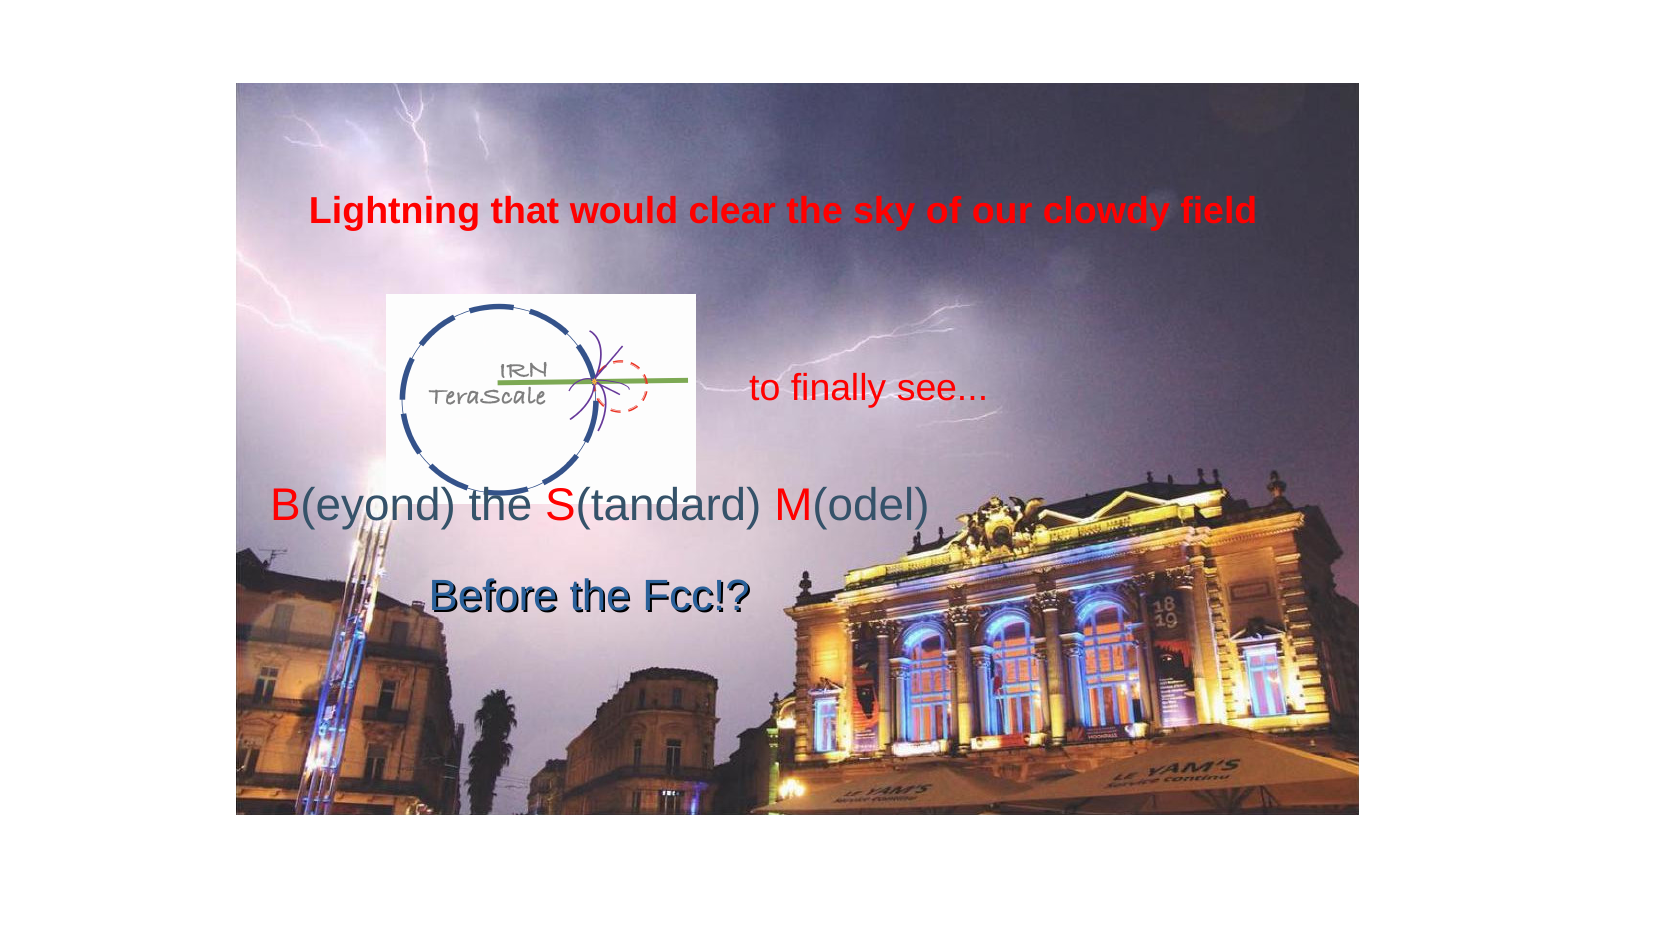

Lightning that would clear the sky of our clowdy field
to finally see...
B(eyond) the S(tandard) M(odel)
Before the Fcc!?
E.L